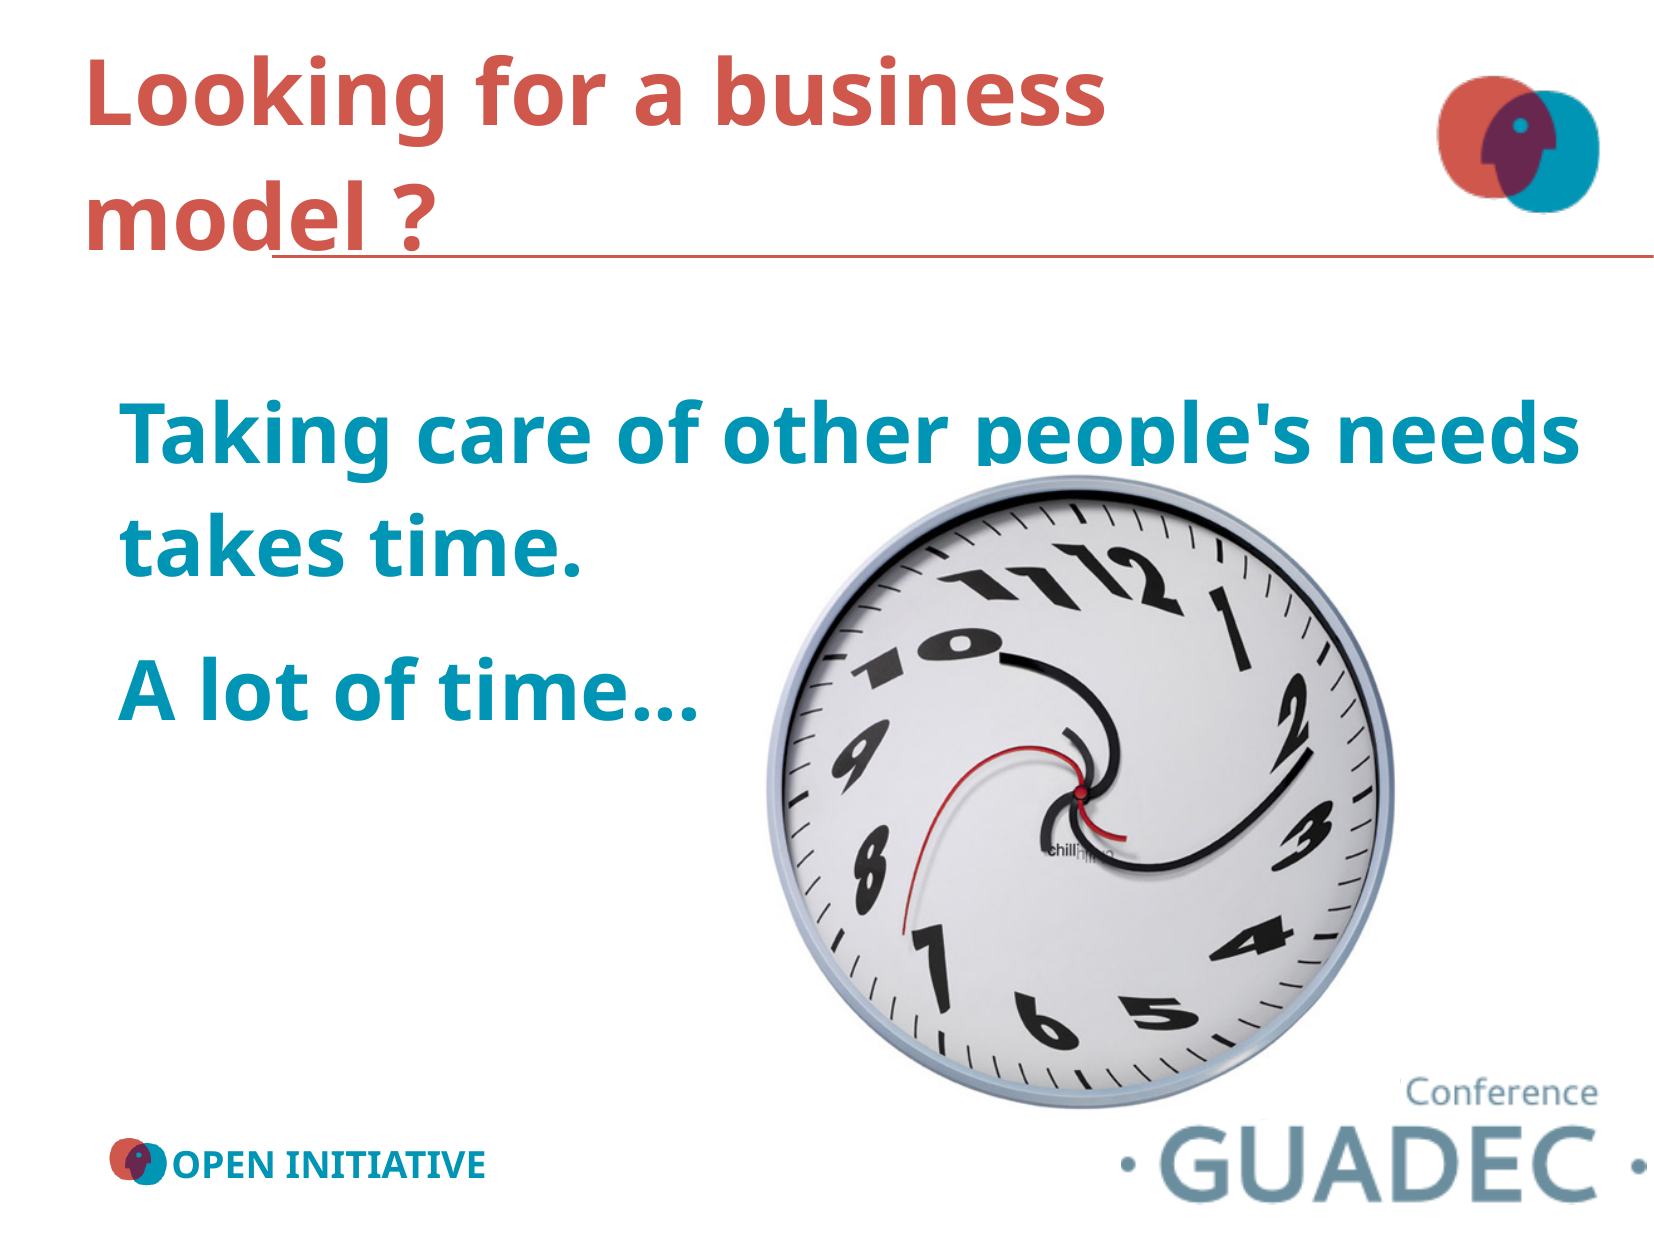

# Looking for a business model ?
Taking care of other people's needs takes time.
A lot of time...